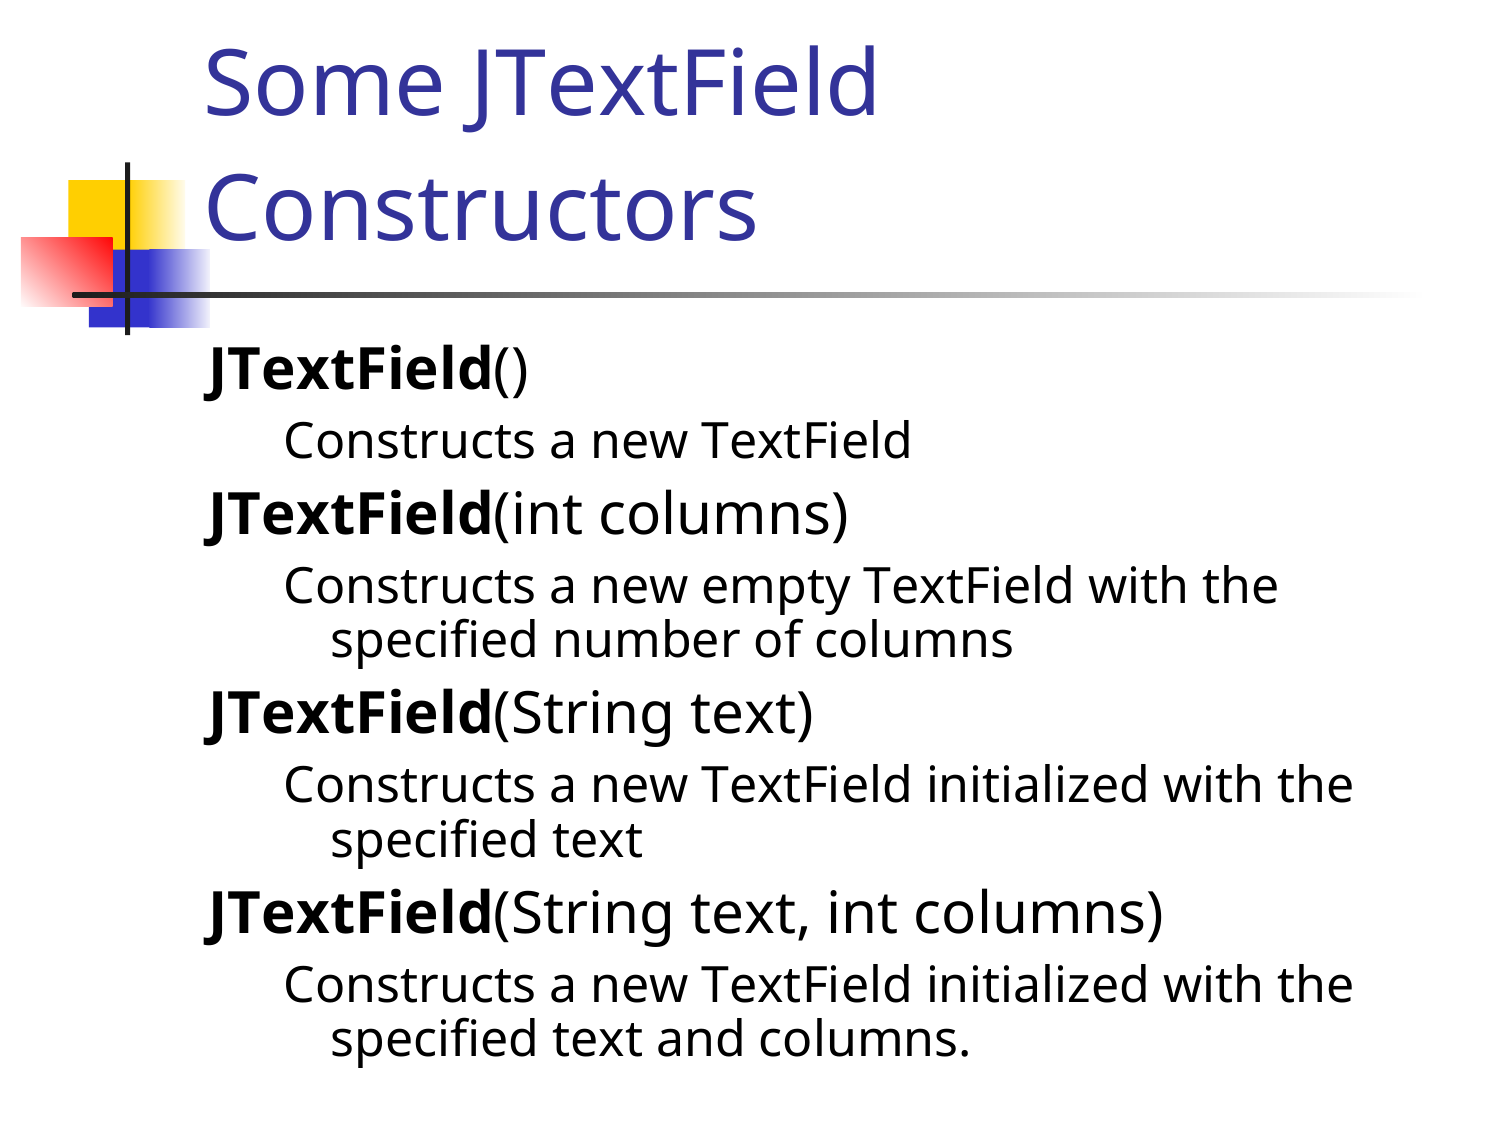

# Some JTextField Constructors
JTextField()
Constructs a new TextField
JTextField(int columns)
Constructs a new empty TextField with the specified number of columns
JTextField(String text)
Constructs a new TextField initialized with the specified text
JTextField(String text, int columns)
Constructs a new TextField initialized with the specified text and columns.